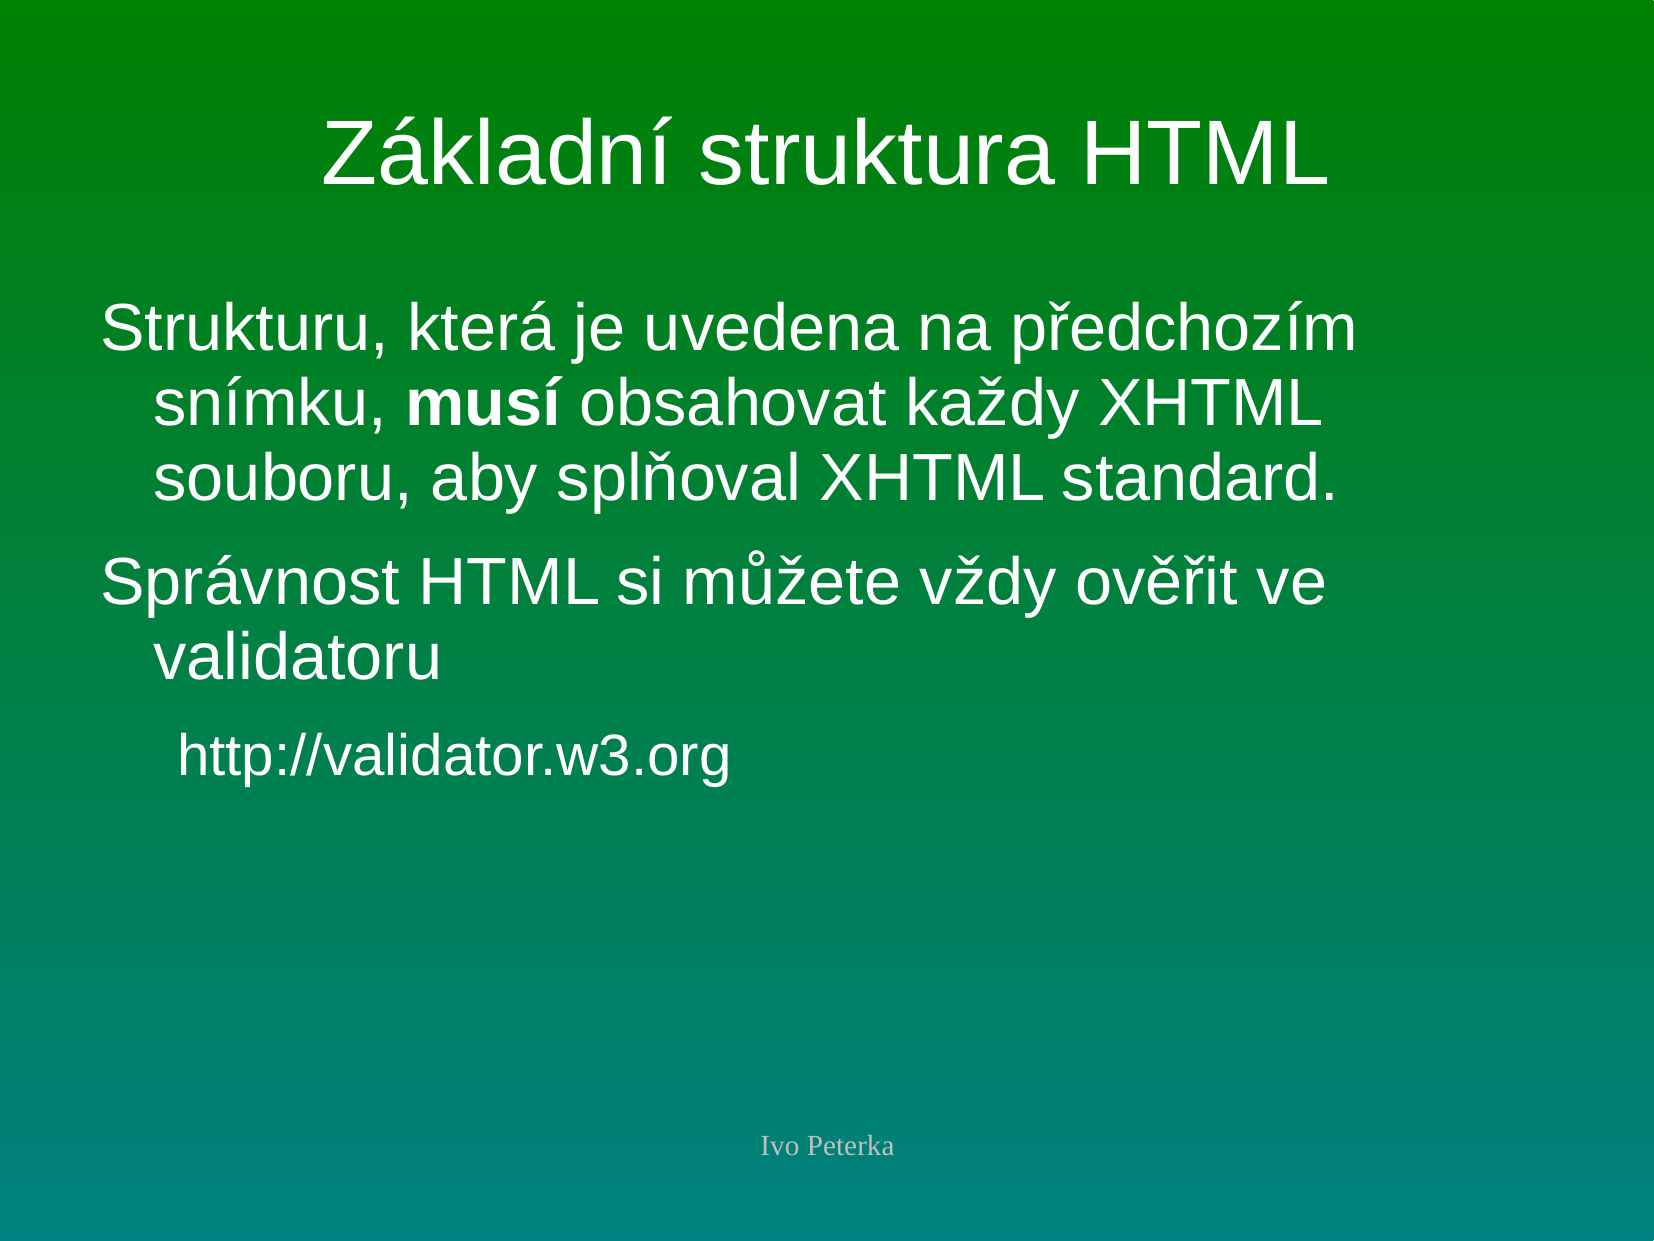

# Základní struktura HTML
Strukturu, která je uvedena na předchozím snímku, musí obsahovat každy XHTML souboru, aby splňoval XHTML standard.
Správnost HTML si můžete vždy ověřit ve validatoru
http://validator.w3.org